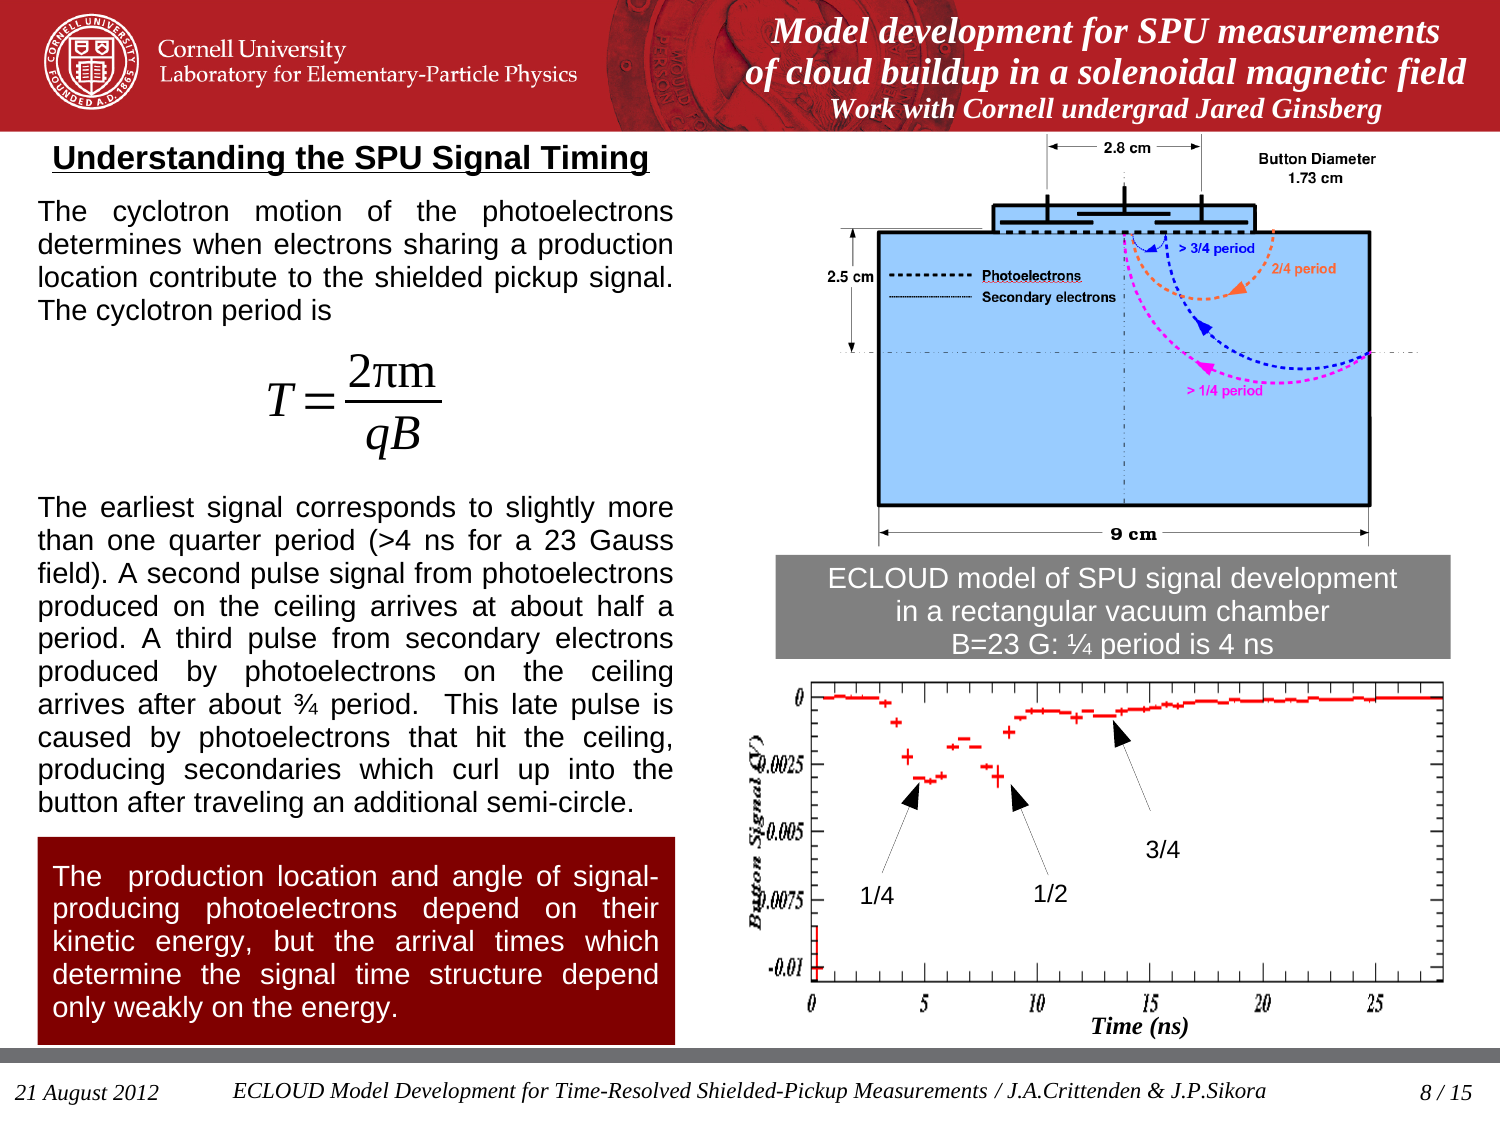

# Model development for SPU measurements of cloud buildup in a solenoidal magnetic field Work with Cornell undergrad Jared Ginsberg
Understanding the SPU Signal Timing
The cyclotron motion of the photoelectrons determines when electrons sharing a production location contribute to the shielded pickup signal. The cyclotron period is
The earliest signal corresponds to slightly more than one quarter period (>4 ns for a 23 Gauss field). A second pulse signal from photoelectrons produced on the ceiling arrives at about half a period. A third pulse from secondary electrons produced by photoelectrons on the ceiling arrives after about ¾ period. This late pulse is caused by photoelectrons that hit the ceiling, producing secondaries which curl up into the button after traveling an additional semi-circle.
ECLOUD model of SPU signal development
in a rectangular vacuum chamber
B=23 G: ¼ period is 4 ns
3/4
1/2
1/4
Time (ns)
The production location and angle of signal-producing photoelectrons depend on their kinetic energy, but the arrival times which determine the signal time structure depend only weakly on the energy.